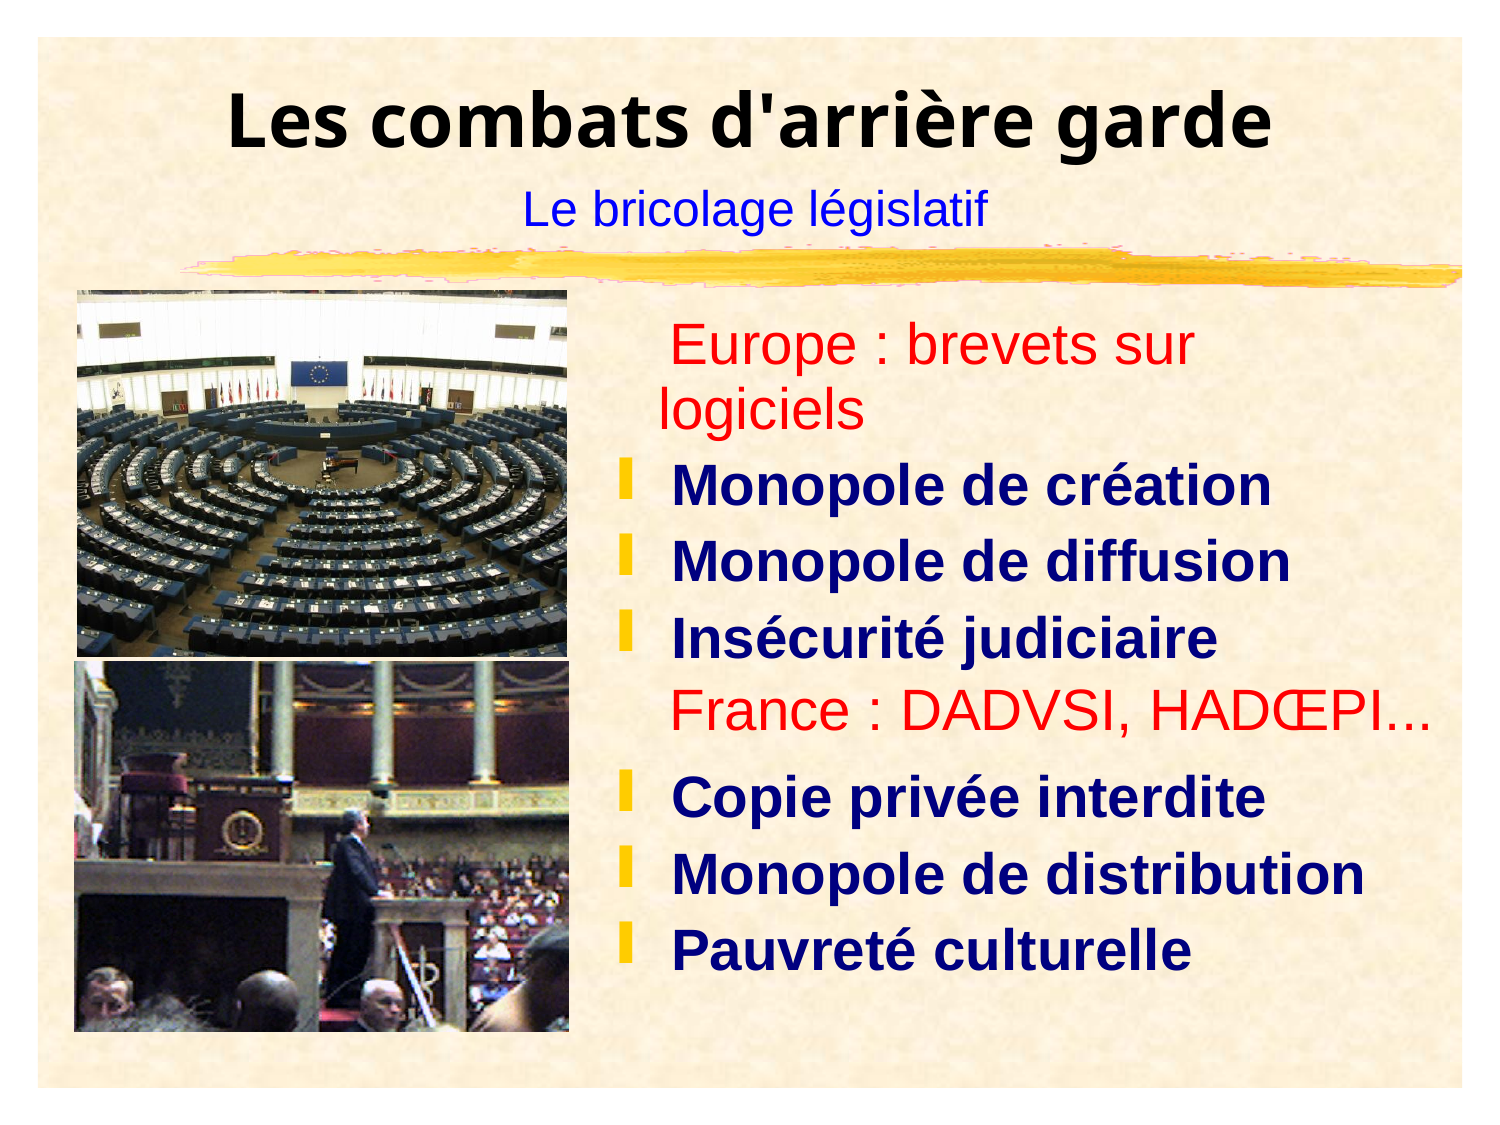

# Les combats d'arrière garde
Le bricolage législatif
Europe : brevets sur logiciels
Monopole de création
Monopole de diffusion
Insécurité judiciaire
France : DADVSI, HADŒPI...
Copie privée interdite
Monopole de distribution
Pauvreté culturelle